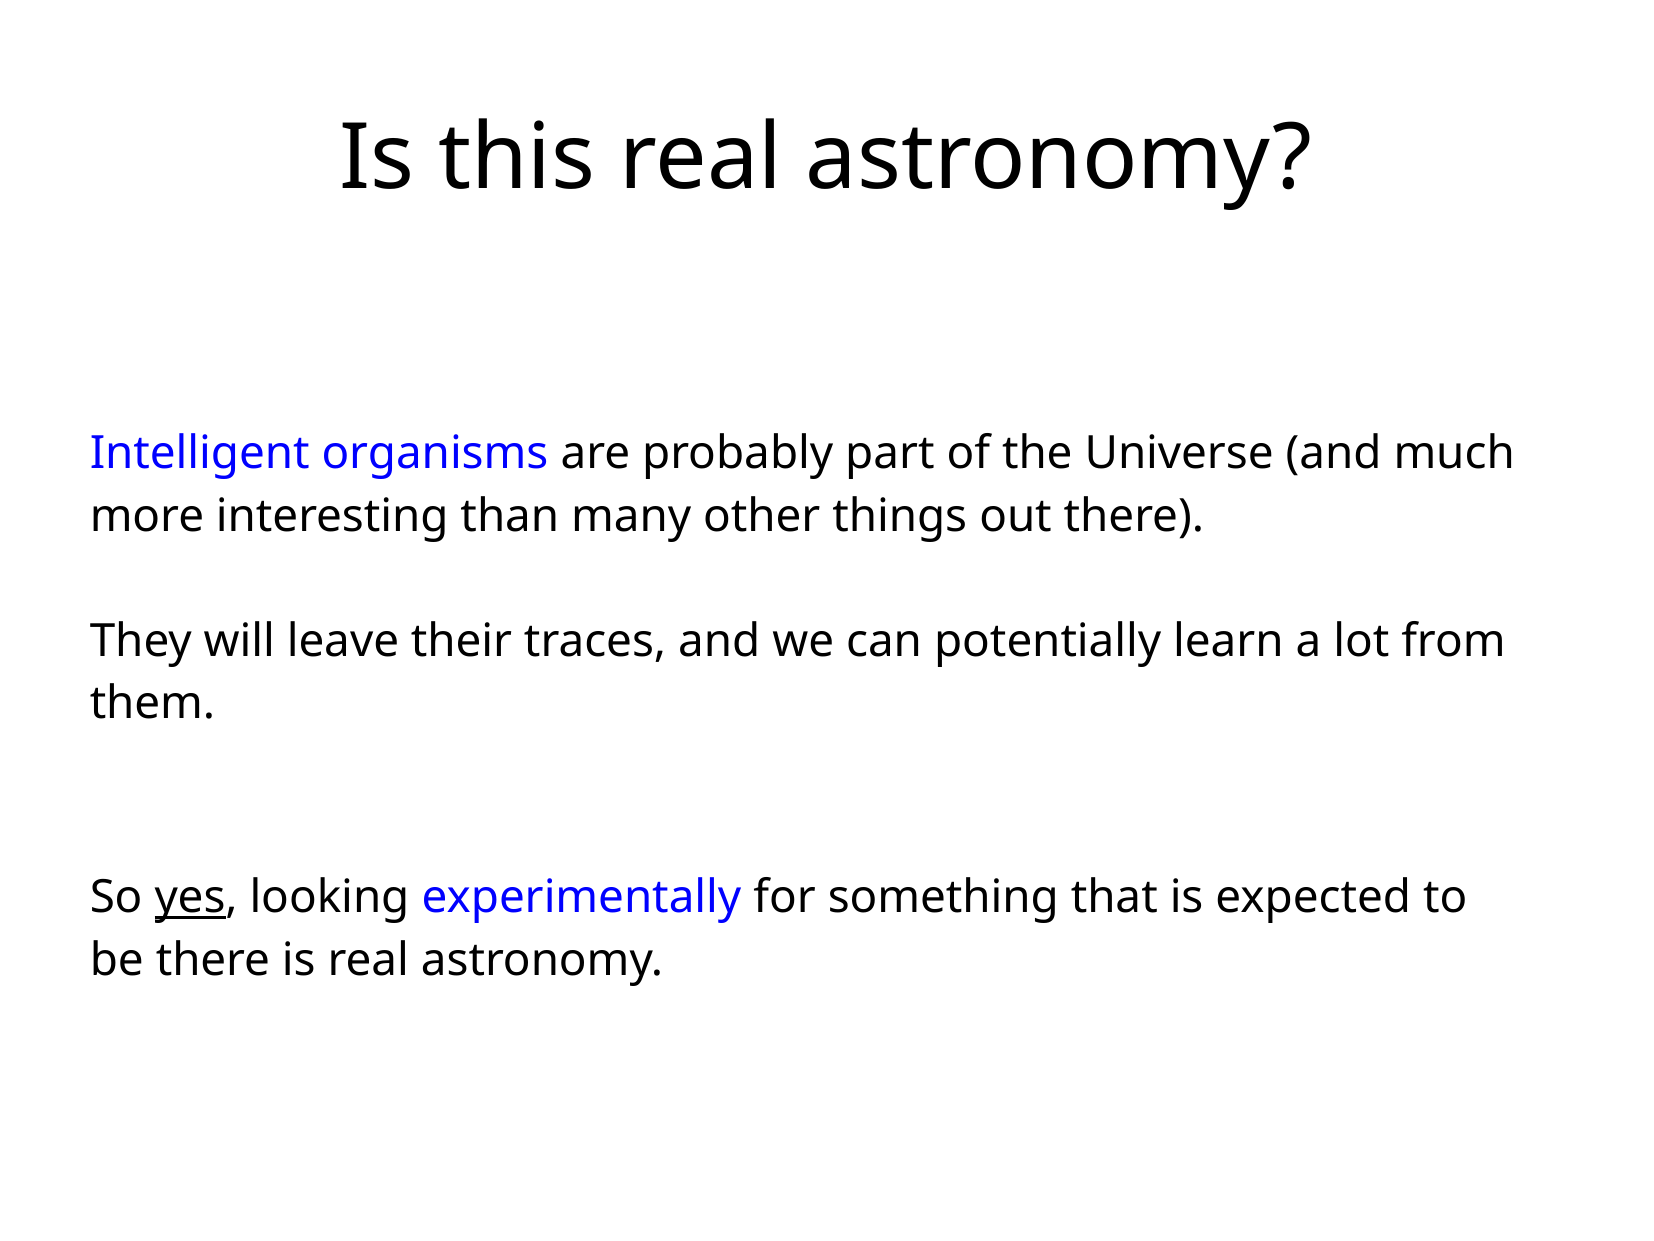

# Is this real astronomy?
Intelligent organisms are probably part of the Universe (and much more interesting than many other things out there).
They will leave their traces, and we can potentially learn a lot from them.
So yes, looking experimentally for something that is expected to be there is real astronomy.